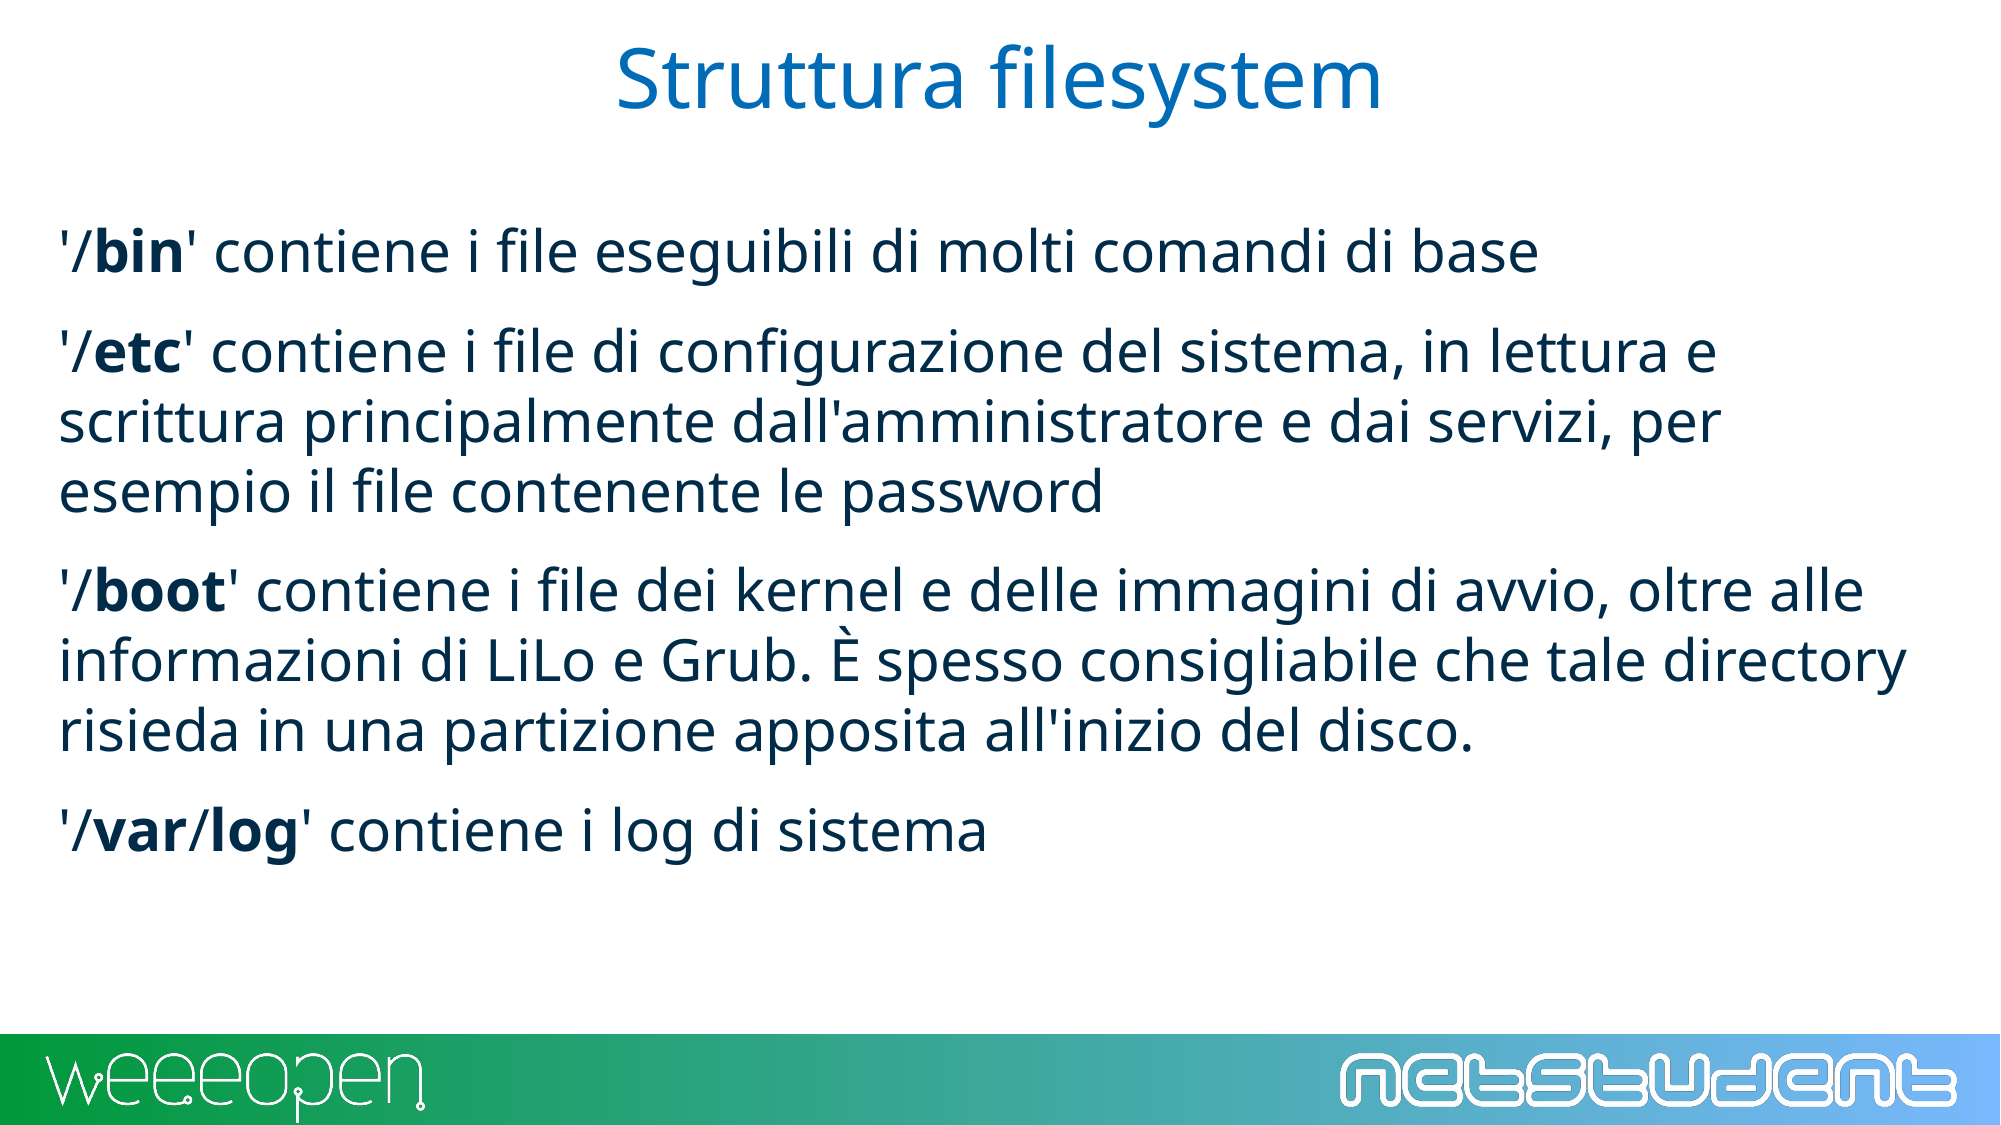

# Struttura filesystem
'/bin' contiene i file eseguibili di molti comandi di base
'/etc' contiene i file di configurazione del sistema, in lettura e scrittura principalmente dall'amministratore e dai servizi, per esempio il file contenente le password
'/boot' contiene i file dei kernel e delle immagini di avvio, oltre alle informazioni di LiLo e Grub. È spesso consigliabile che tale directory risieda in una partizione apposita all'inizio del disco.
'/var/log' contiene i log di sistema